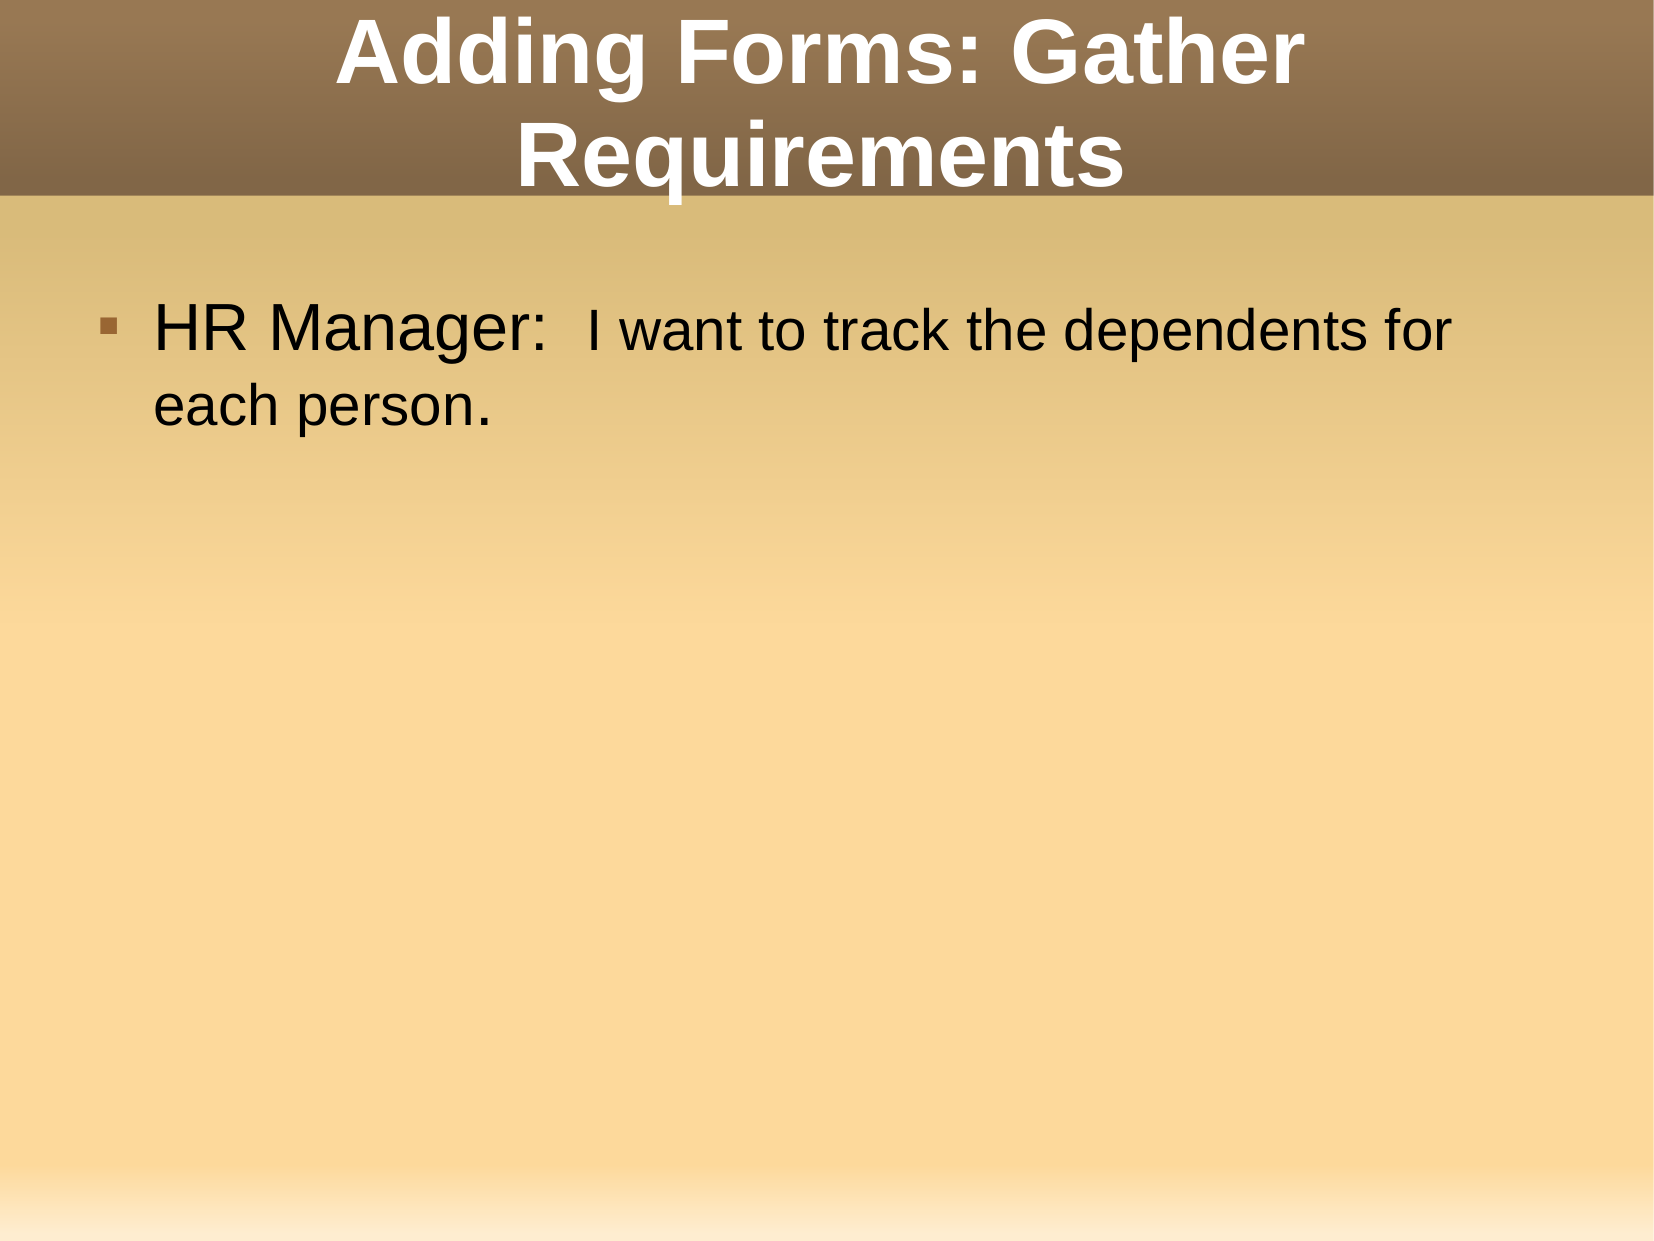

# Adding Forms: Gather Requirements
HR Manager: I want to track the dependents for each person.